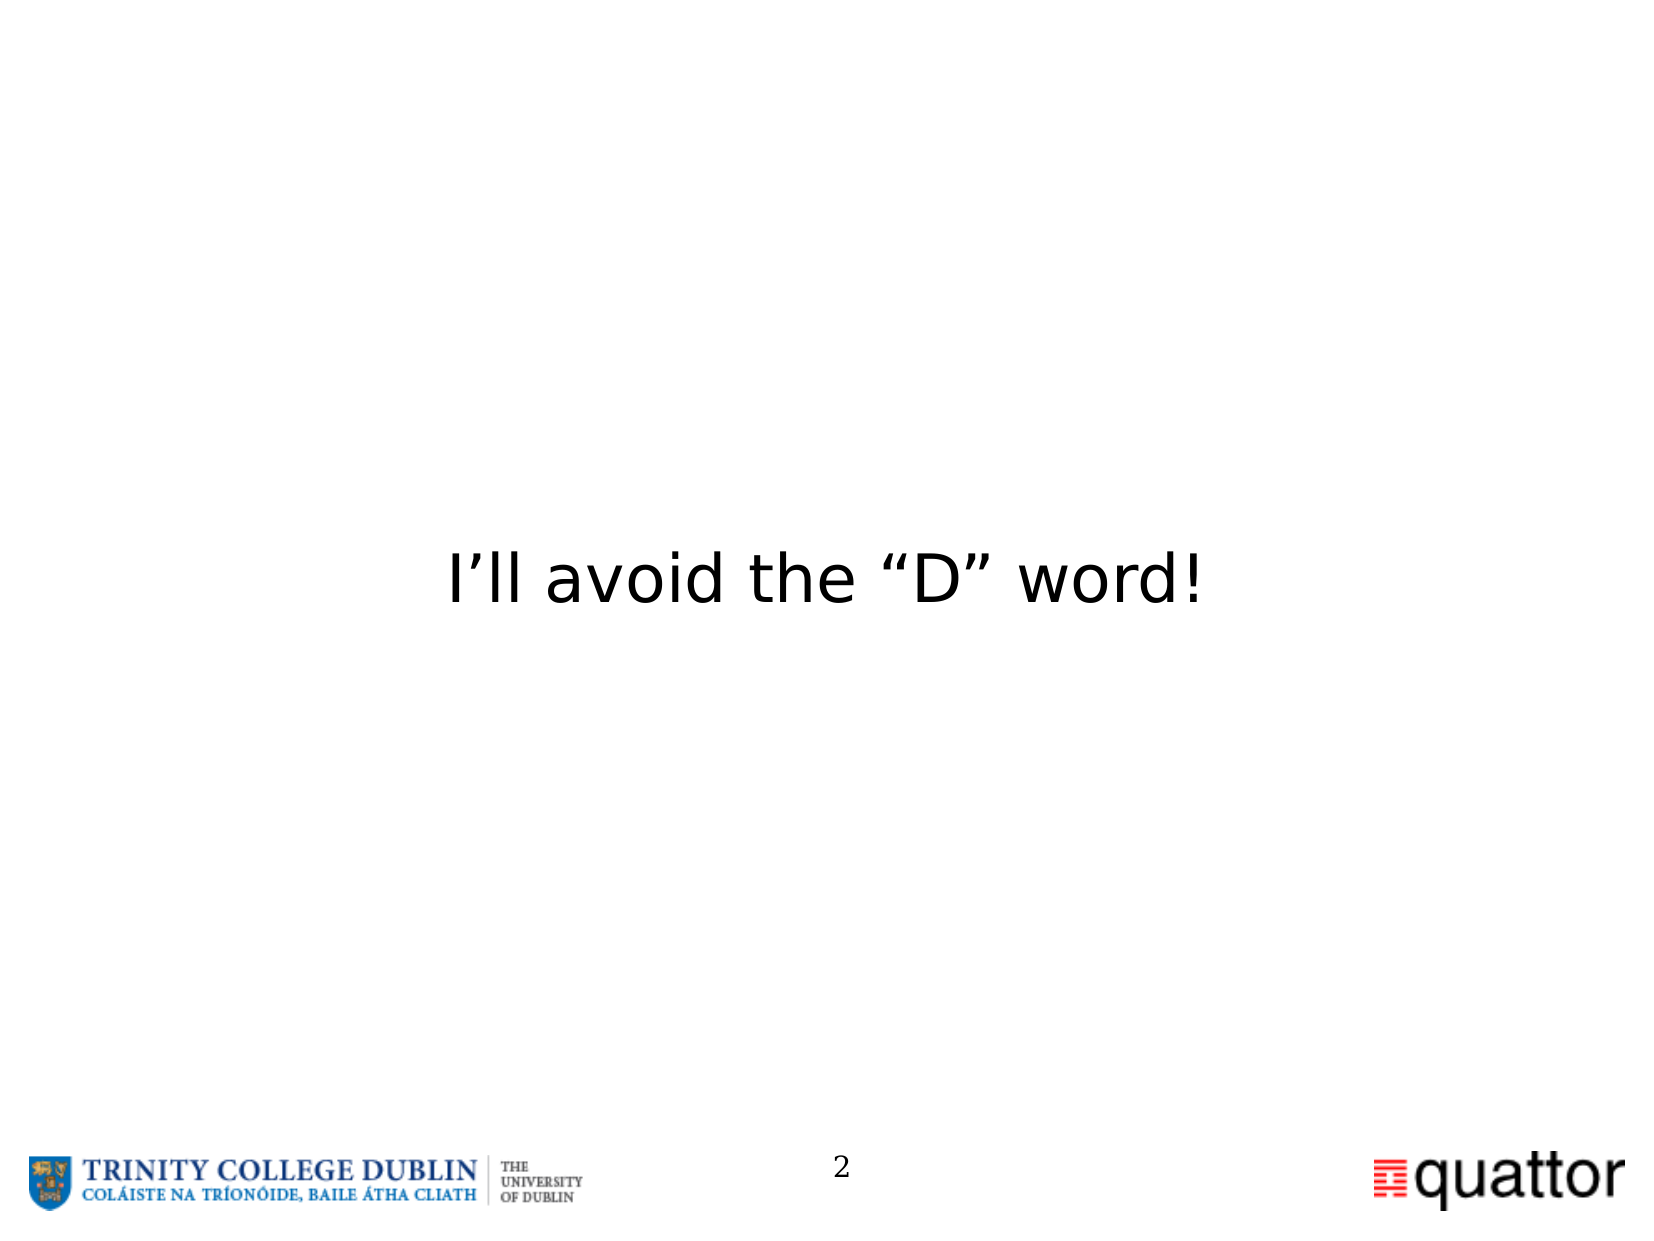

# I’ll avoid the “D” word!
2